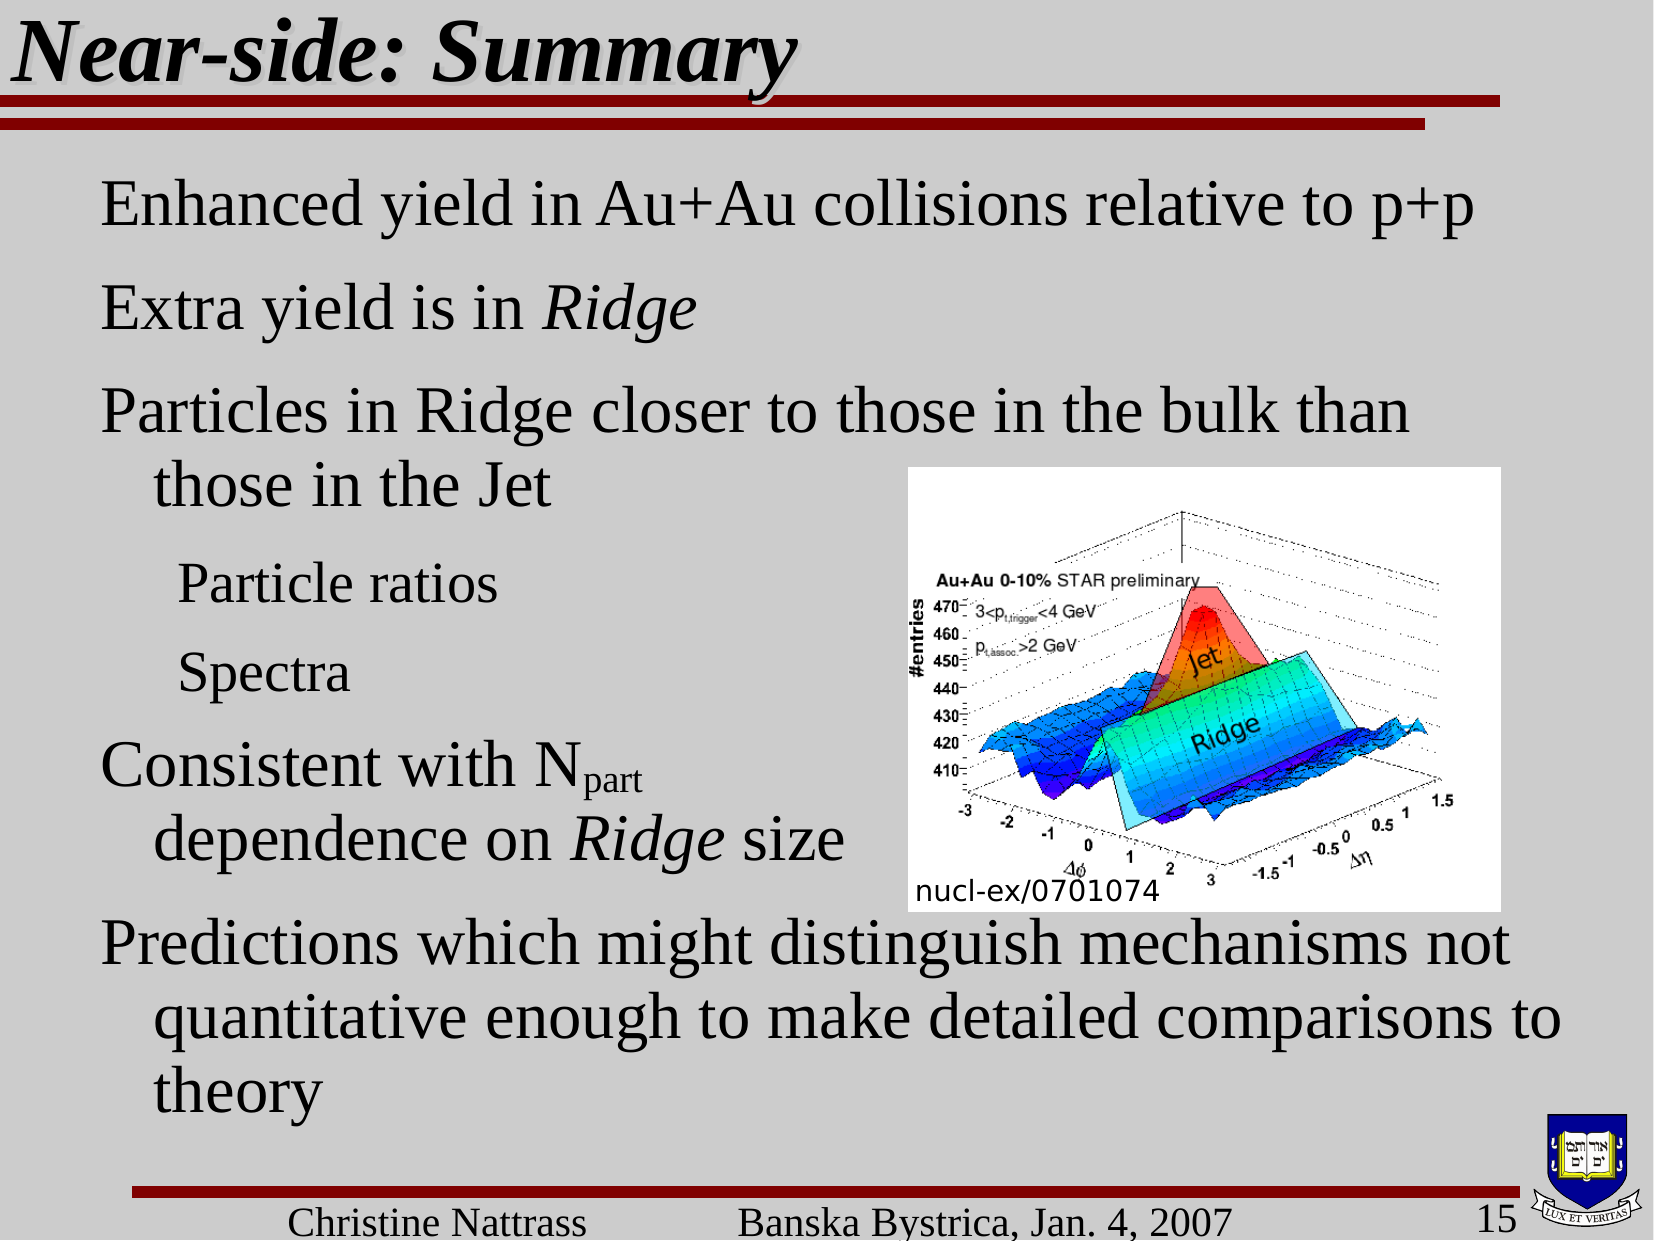

# Near-side: Summary
Enhanced yield in Au+Au collisions relative to p+p
Extra yield is in Ridge
Particles in Ridge closer to those in the bulk than those in the Jet
Particle ratios
Spectra
Consistent with Npart
dependence on Ridge size
Predictions which might distinguish mechanisms not quantitative enough to make detailed comparisons to theory
nucl-ex/0701074